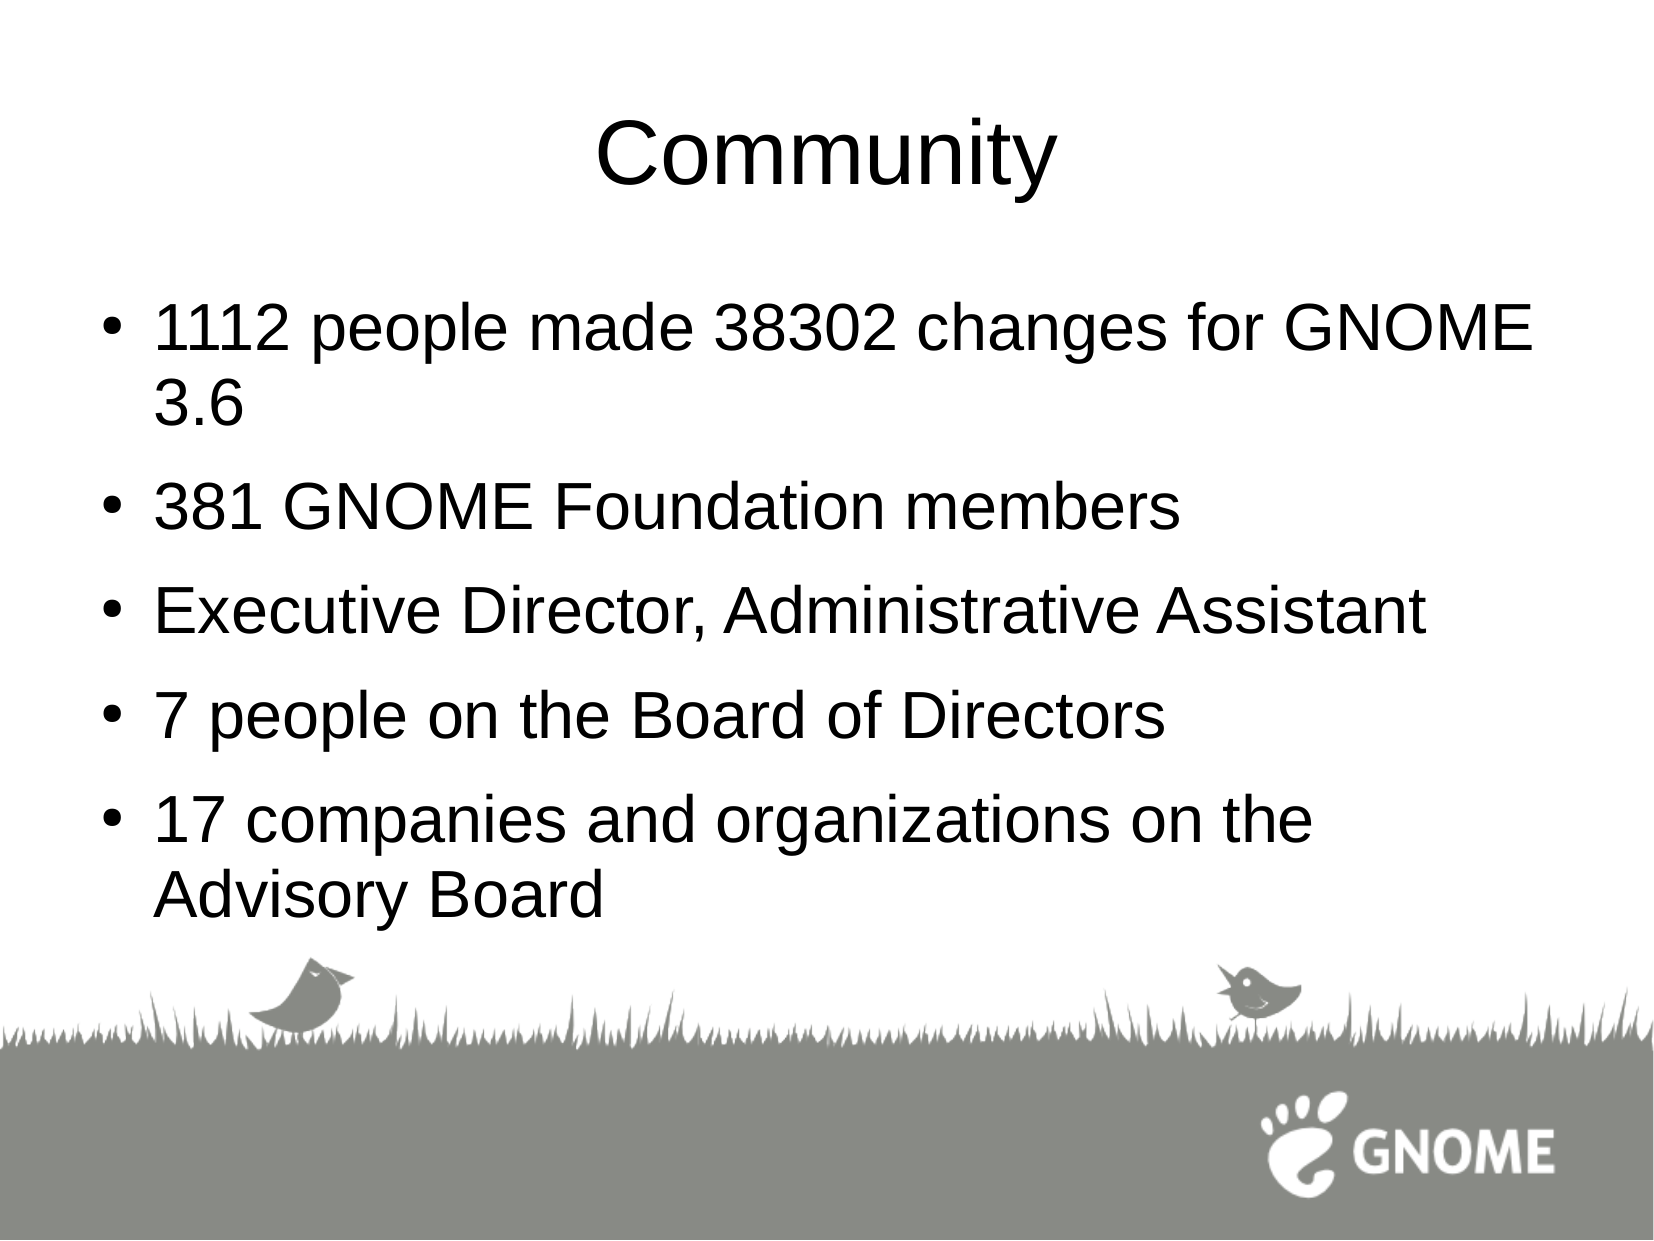

# Community
1112 people made 38302 changes for GNOME 3.6
381 GNOME Foundation members
Executive Director, Administrative Assistant
7 people on the Board of Directors
17 companies and organizations on the Advisory Board